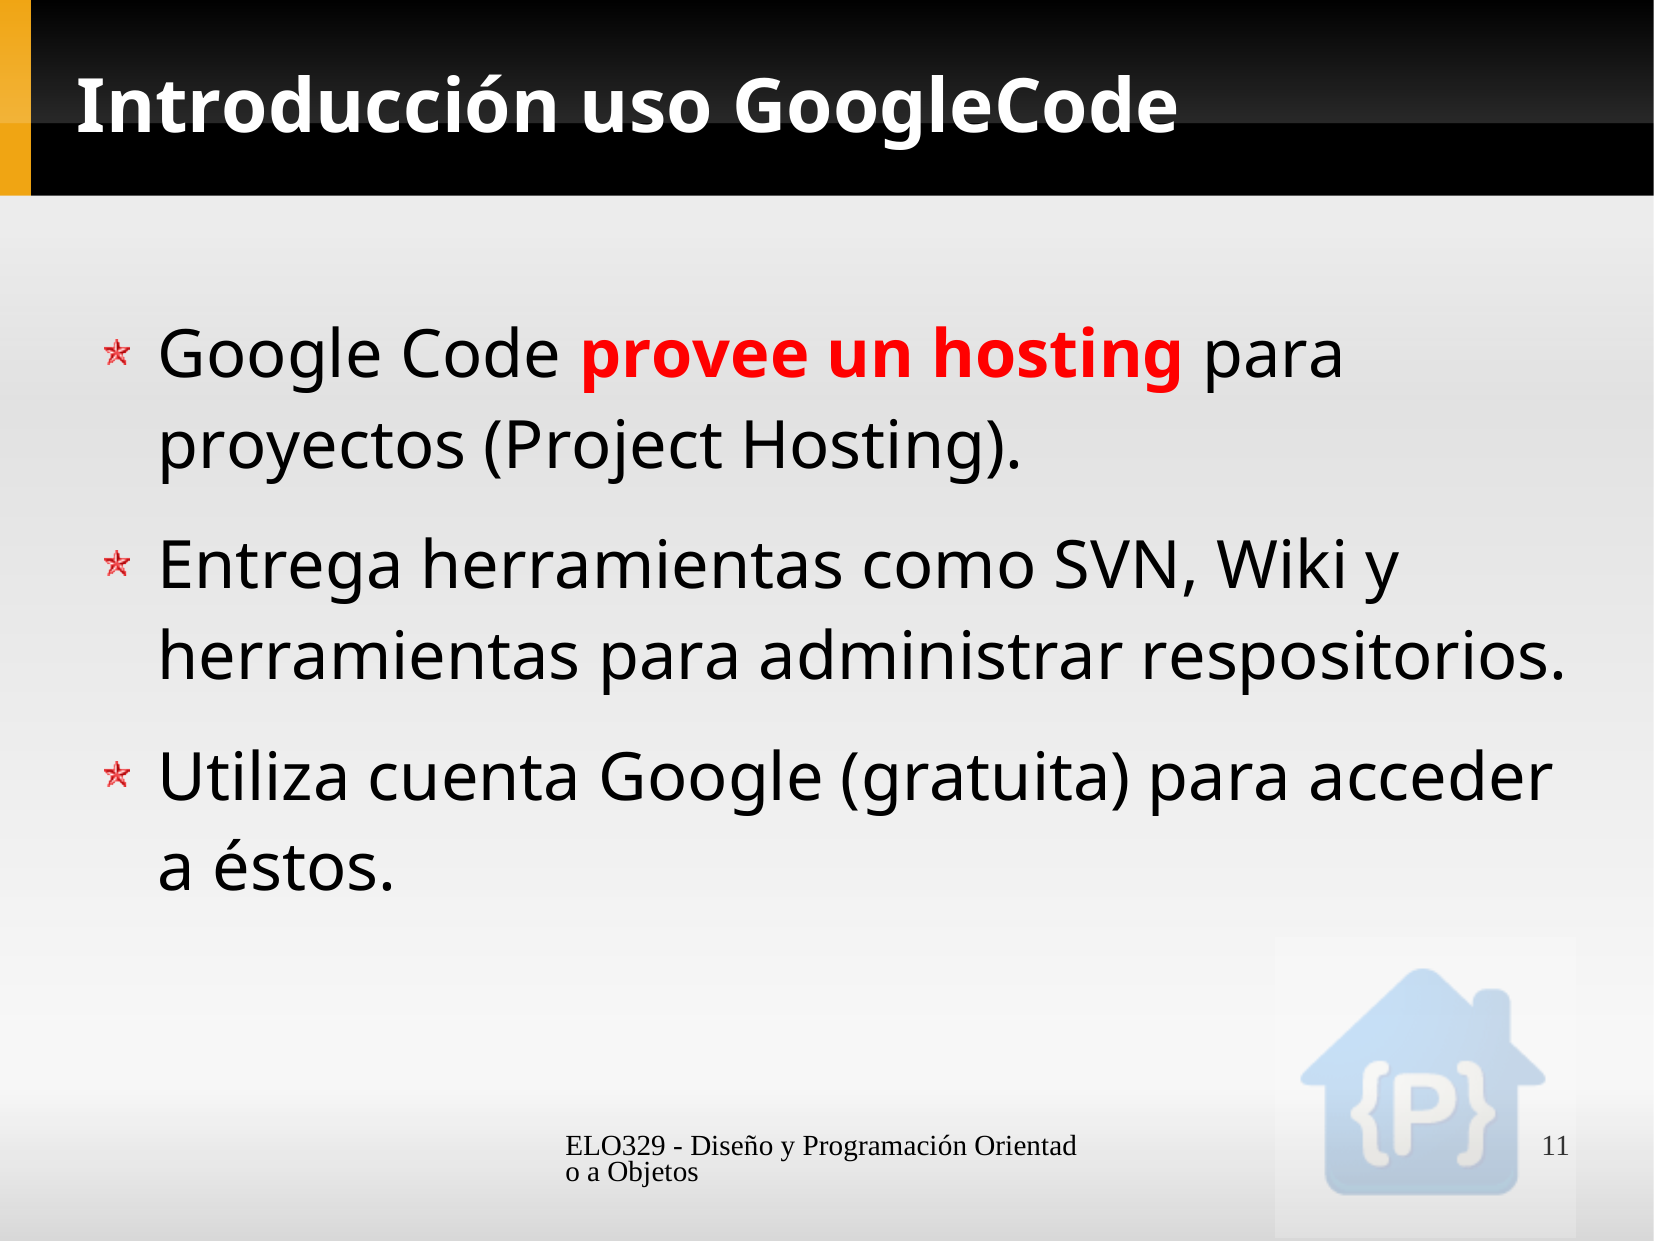

# Introducción uso GoogleCode
Google Code provee un hosting para proyectos (Project Hosting).
Entrega herramientas como SVN, Wiki y herramientas para administrar respositorios.
Utiliza cuenta Google (gratuita) para acceder a éstos.
ELO329 - Diseño y Programación Orientado a Objetos
11